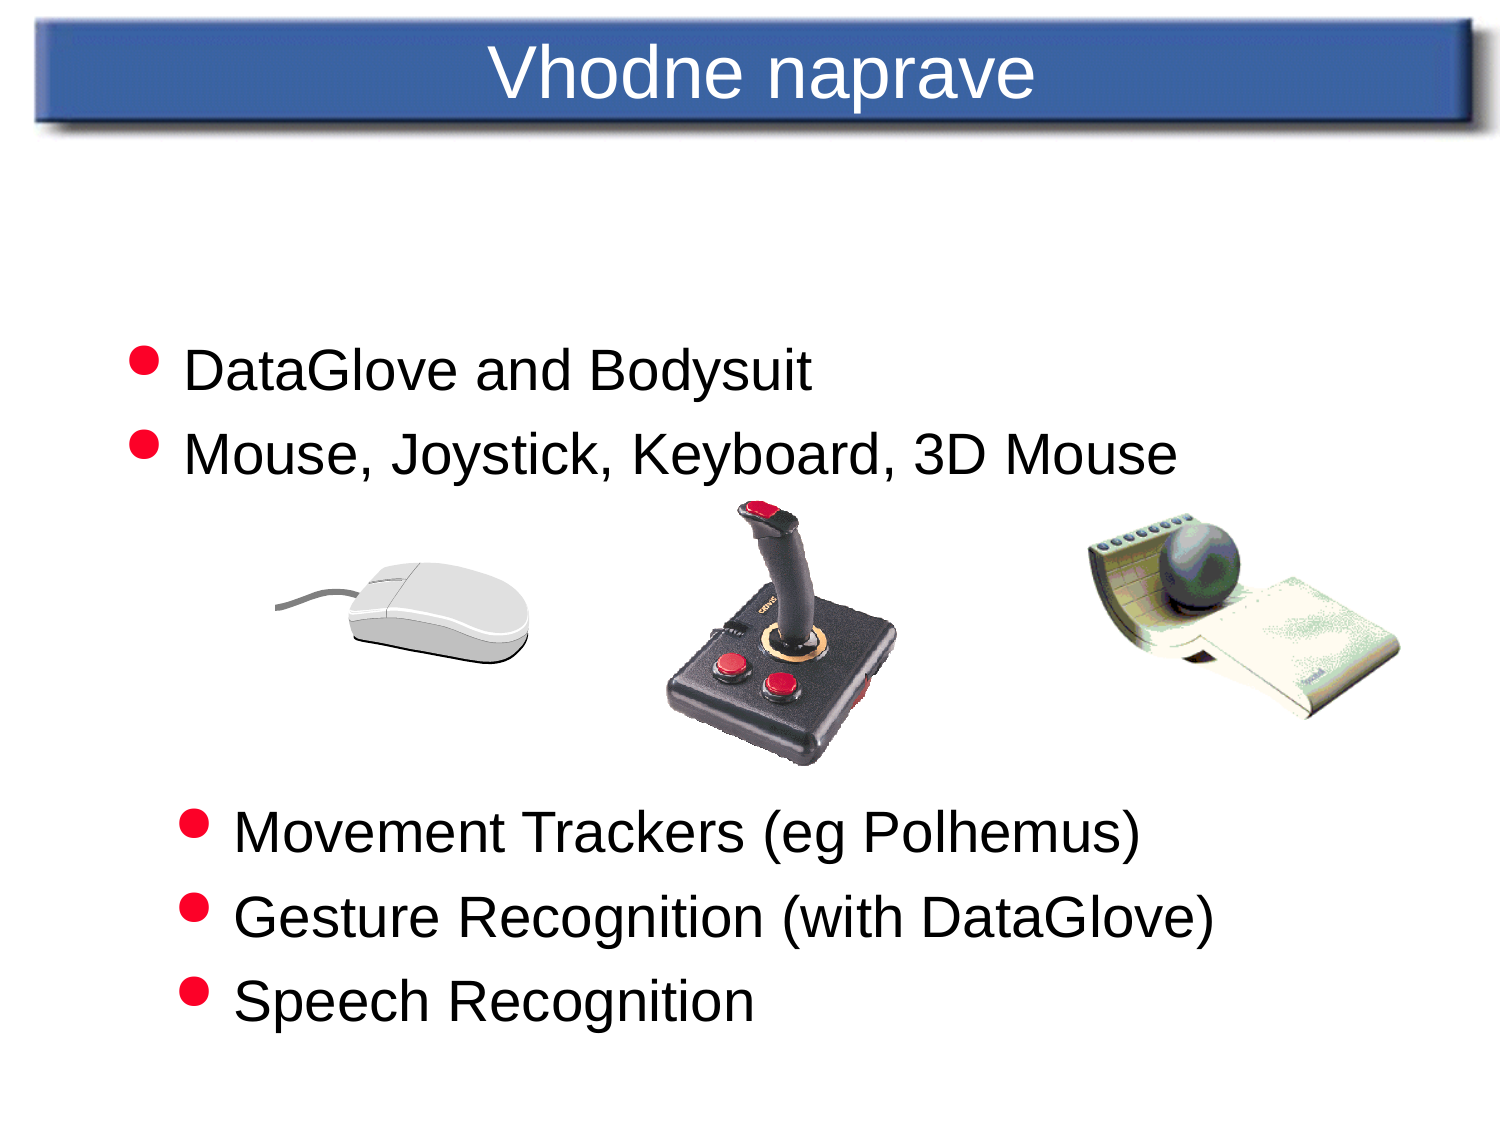

# Vhodne naprave
DataGlove and Bodysuit
Mouse, Joystick, Keyboard, 3D Mouse
Movement Trackers (eg Polhemus)
Gesture Recognition (with DataGlove)
Speech Recognition